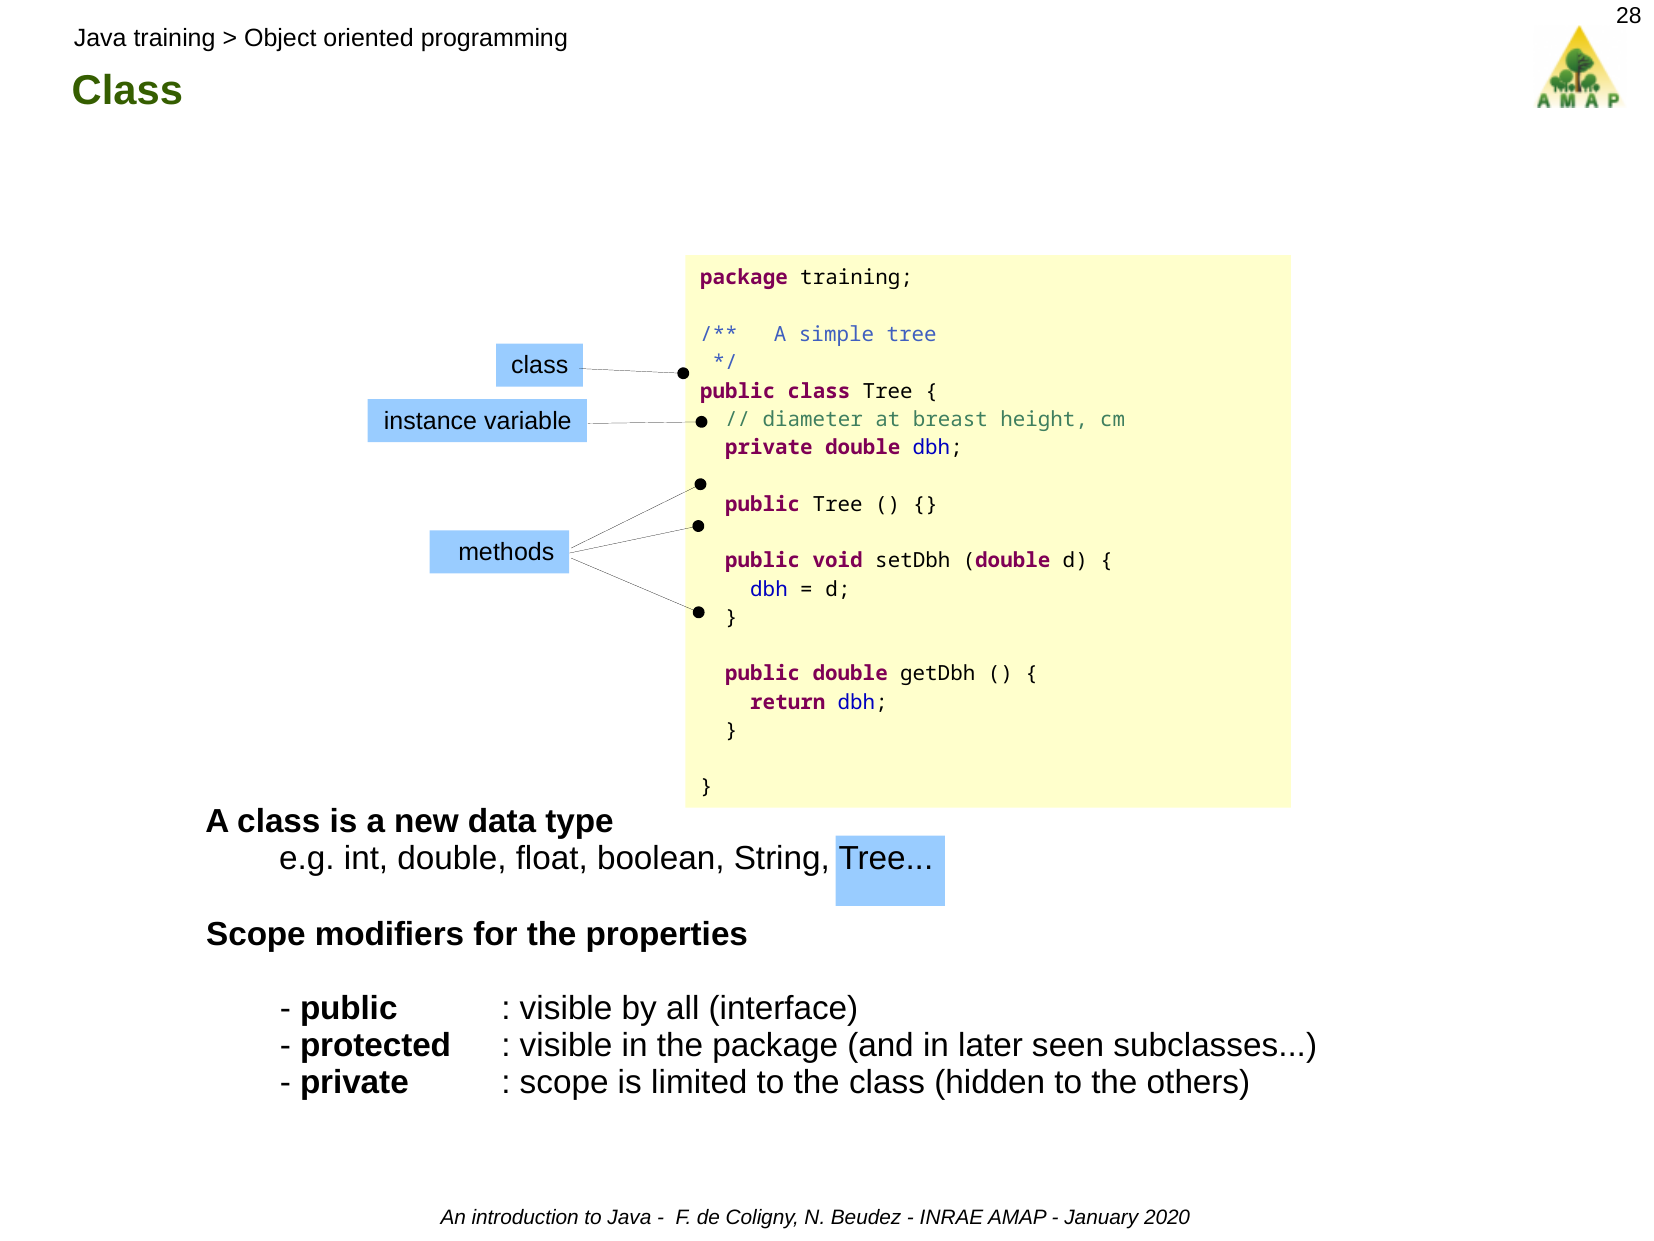

28
Java training > Object oriented programming
Class
package training;
/**	A simple tree
 */
public class Tree {
 // diameter at breast height, cm
 private double dbh;
 public Tree () {}
 public void setDbh (double d) {
 dbh = d;
 }
 public double getDbh () {
 return dbh;
 }
}
class
instance variable
methods
A class is a new data type
	e.g. int, double, float, boolean, String, Tree...
Scope modifiers for the properties
	- public 		: visible by all (interface)
	- protected	: visible in the package (and in later seen subclasses...)
	- private 		: scope is limited to the class (hidden to the others)